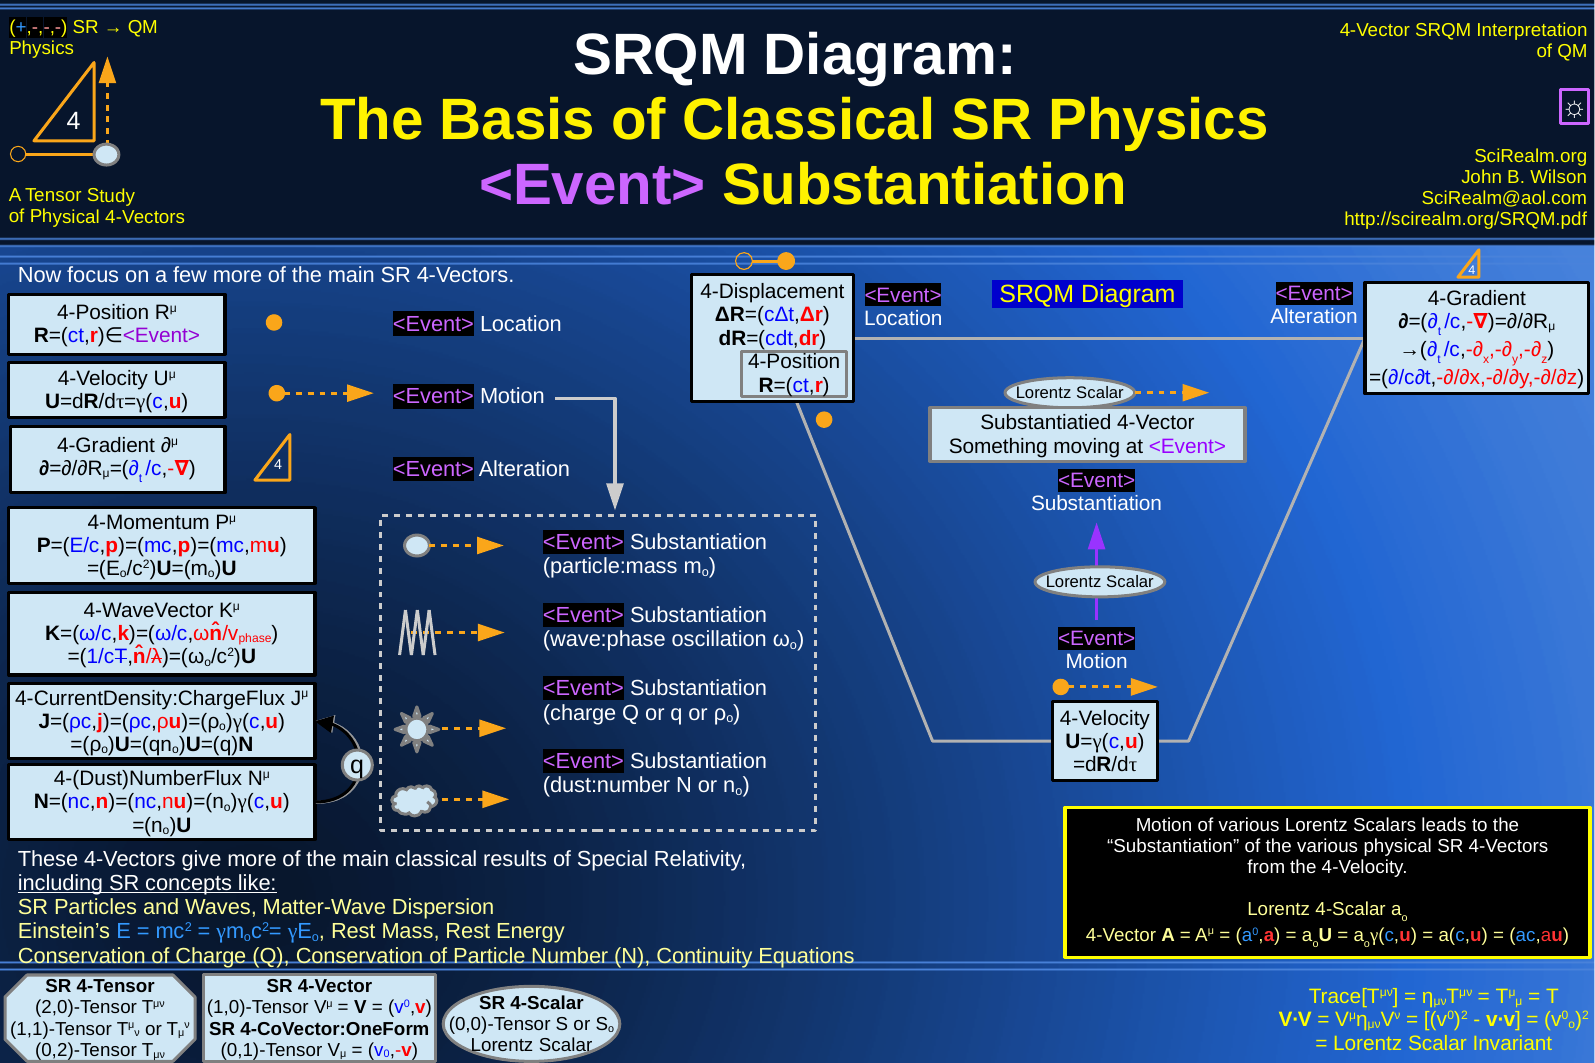

# SRQM Diagram: The Basis of Classical SR Physics <Event> Substantiation
(+,-,-,-) SR → QM
Physics
A Tensor Study
of Physical 4-Vectors
4-Vector SRQM Interpretation
of QM
SciRealm.org
John B. Wilson
SciRealm@aol.com
http://scirealm.org/SRQM.pdf
4
☼
4
Now focus on a few more of the main SR 4-Vectors.
					<Event> Location
					<Event> Motion
					<Event> Alteration
							<Event> Substantiation
							(particle:mass mo)
							<Event> Substantiation
							(wave:phase oscillation ωo)
							<Event> Substantiation
							(charge Q or q or ρo)
							<Event> Substantiation
							(dust:number N or no)
These 4-Vectors give more of the main classical results of Special Relativity,
including SR concepts like:
SR Particles and Waves, Matter-Wave Dispersion
Einstein’s E = mc2 = γmoc2= γEo, Rest Mass, Rest Energy
Conservation of Charge (Q), Conservation of Particle Number (N), Continuity Equations
 SRQM Diagram
4-Displacement
ΔR=(cΔt,Δr)
dR=(cdt,dr)
<Event> Alteration
<Event> Location
4-Gradient
∂=(∂t /c,-∇)=∂/∂Rμ
→(∂t /c,-∂x,-∂y,-∂z)
=(∂/c∂t,-∂/∂x,-∂/∂y,-∂/∂z)
4-Position Rμ
R=(ct,r)∈<Event>
4-Position
R=(ct,r)
4-Velocity Uμ
U=dR/dτ=γ(c,u)
Lorentz Scalar
Substantiatied 4-Vector
Something moving at <Event>
4-Gradient ∂μ
∂=∂/∂Rμ=(∂t /c,-∇)
4
<Event> Substantiation
4-Momentum Pμ
P=(E/c,p)=(mc,p)=(mc,mu)
=(Eo/c2)U=(mo)U
Lorentz Scalar
4-WaveVector Kμ
K=(ω/c,k)=(ω/c,ωn̂/vphase)
=(1/cT,n̂/λ)=(ωo/c2)U
<Event> Motion
4-CurrentDensity:ChargeFlux Jμ
J=(ρc,j)=(ρc,ρu)=(ρo)γ(c,u)
=(ρo)U=(qno)U=(q)N
4-Velocity
U=γ(c,u)
=dR/dτ
q
4-(Dust)NumberFlux Nμ
N=(nc,n)=(nc,nu)=(no)γ(c,u)
=(no)U
Motion of various Lorentz Scalars leads to the “Substantiation” of the various physical SR 4-Vectors
from the 4-Velocity.
Lorentz 4-Scalar ao
4-Vector A = Aμ = (a0,a) = aoU = aoγ(c,u) = a(c,u) = (ac,au)
SR 4-Tensor
(2,0)-Tensor Tμν
(1,1)-Tensor Tμν or Tμν
(0,2)-Tensor Tμν
SR 4-Vector
(1,0)-Tensor Vμ = V = (v0,v)
SR 4-CoVector:OneForm
(0,1)-Tensor Vμ = (v0,-v)
Trace[Tμν] = ημνTμν = Tμμ = T
V∙V = VμημνVν = [(v0)2 - v∙v] = (v0o)2
= Lorentz Scalar Invariant
SR 4-Scalar
(0,0)-Tensor S or So
Lorentz Scalar